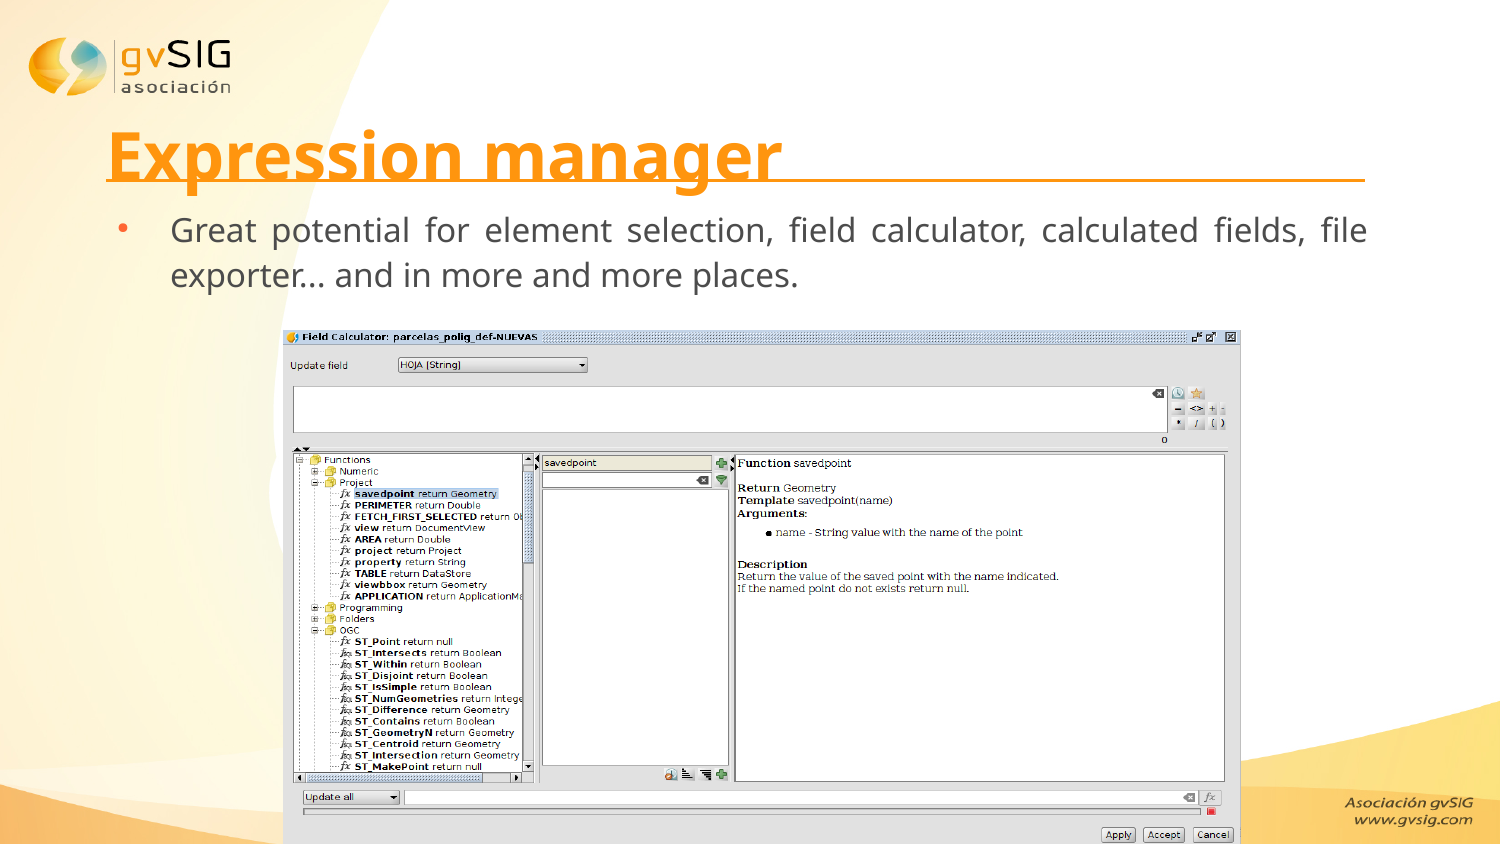

# Expression manager
Great potential for element selection, field calculator, calculated fields, file exporter... and in more and more places.